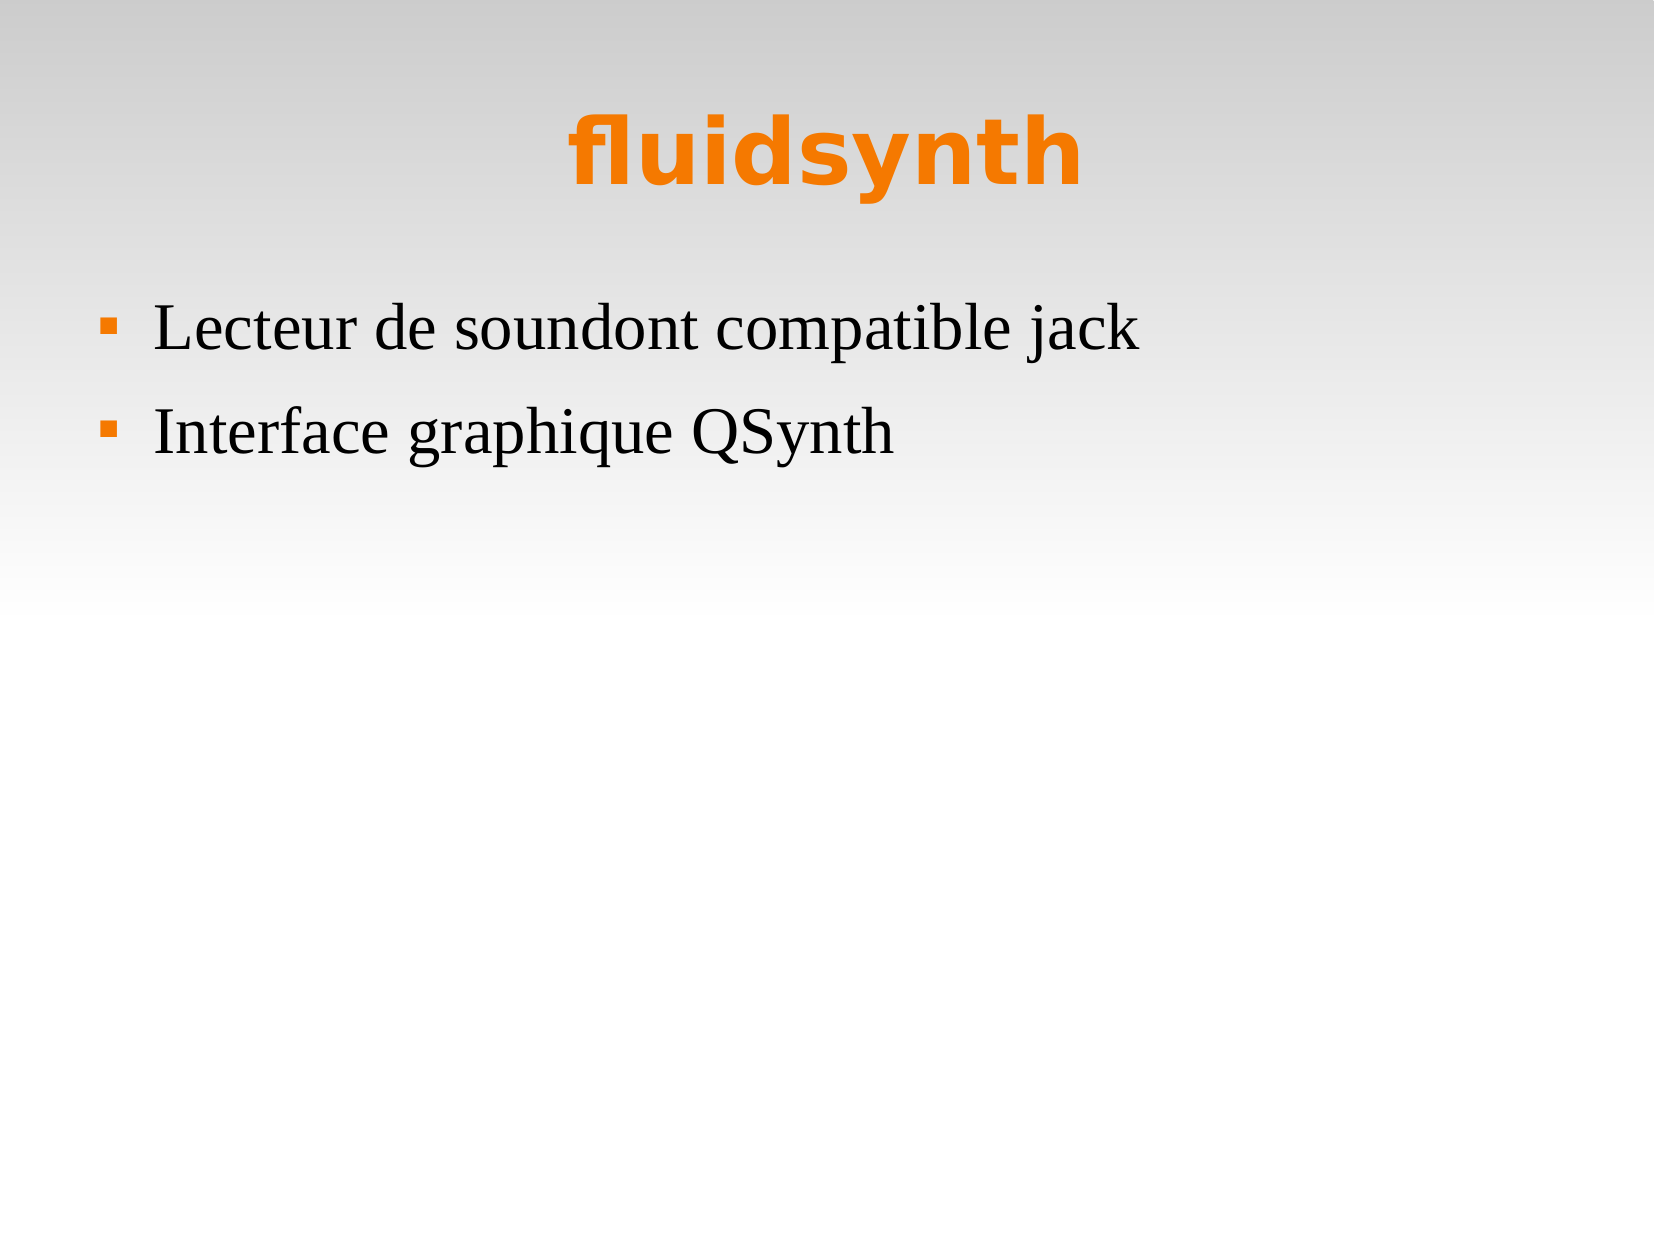

# fluidsynth
Lecteur de soundont compatible jack
Interface graphique QSynth